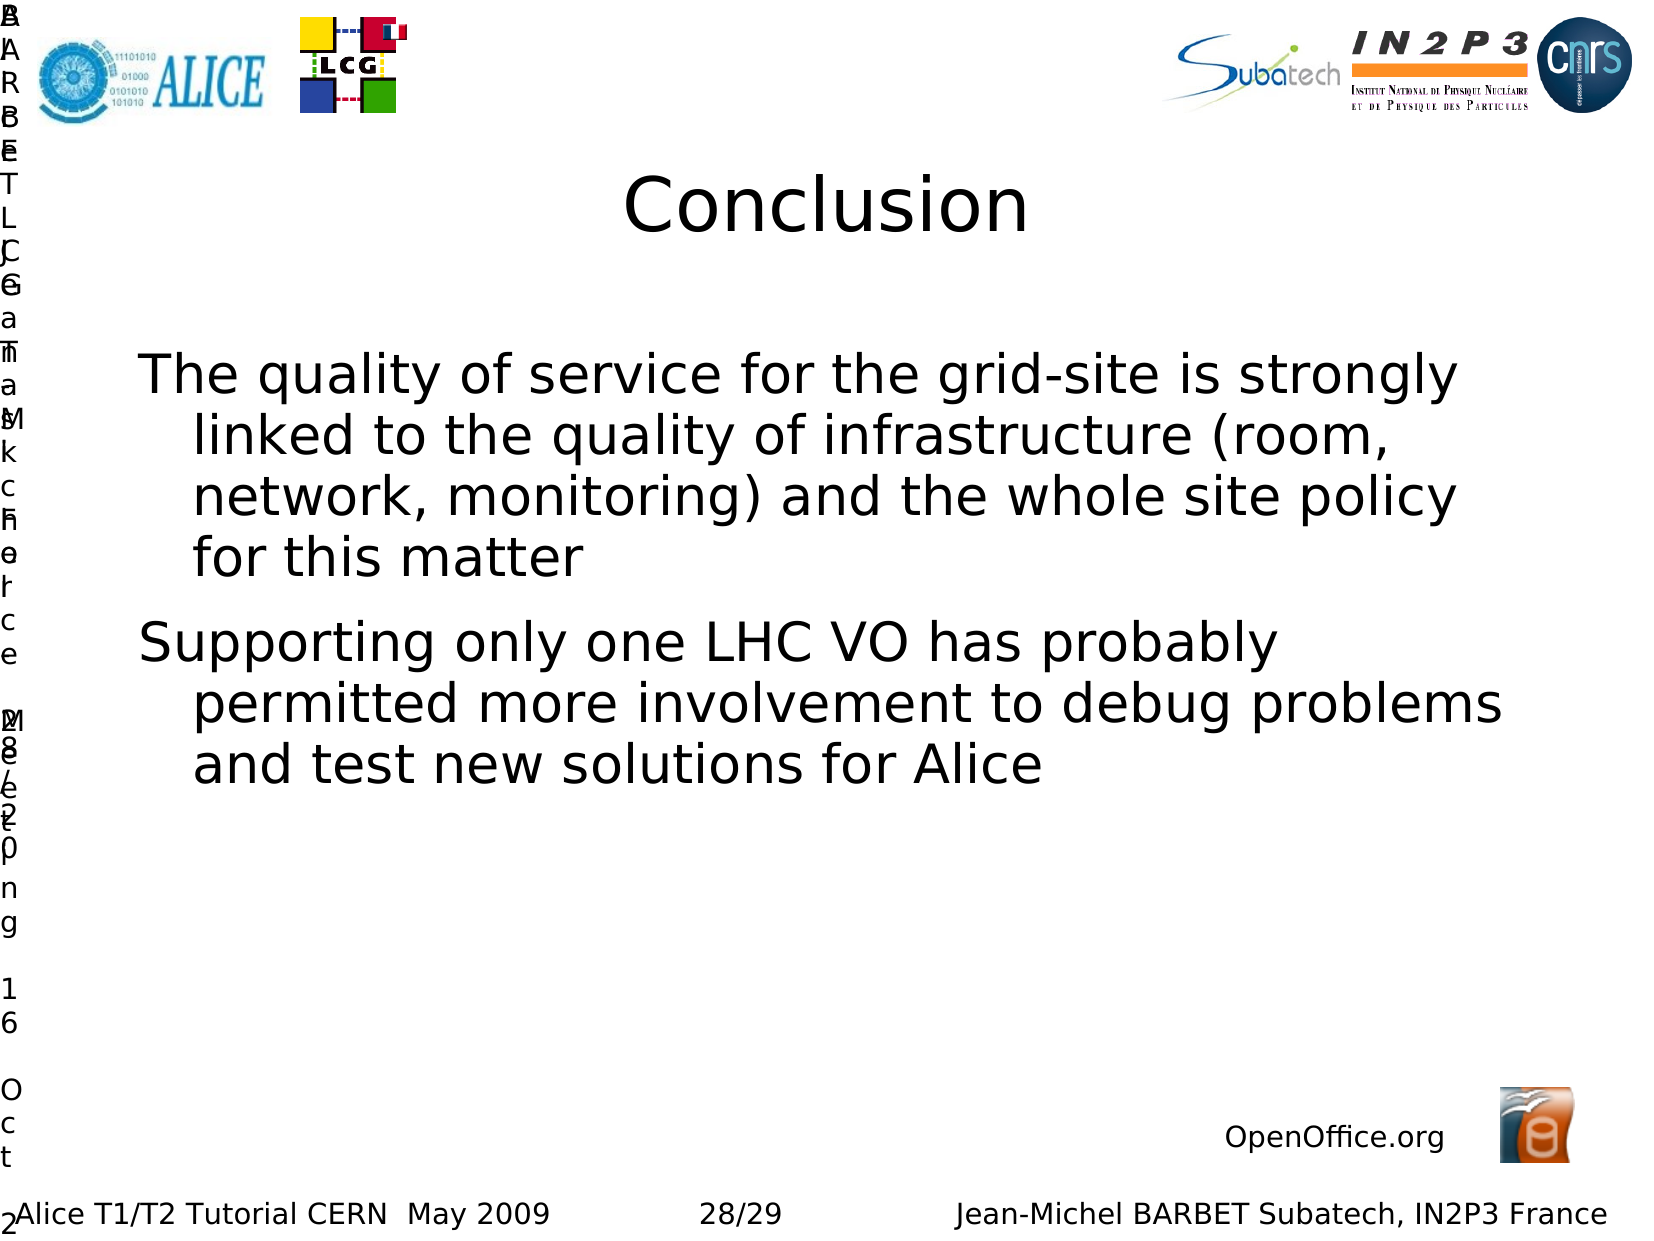

# Conclusion
The quality of service for the grid-site is strongly linked to the quality of infrastructure (room, network, monitoring) and the whole site policy for this matter
Supporting only one LHC VO has probably permitted more involvement to debug problems and test new solutions for Alice
OpenOffice.org